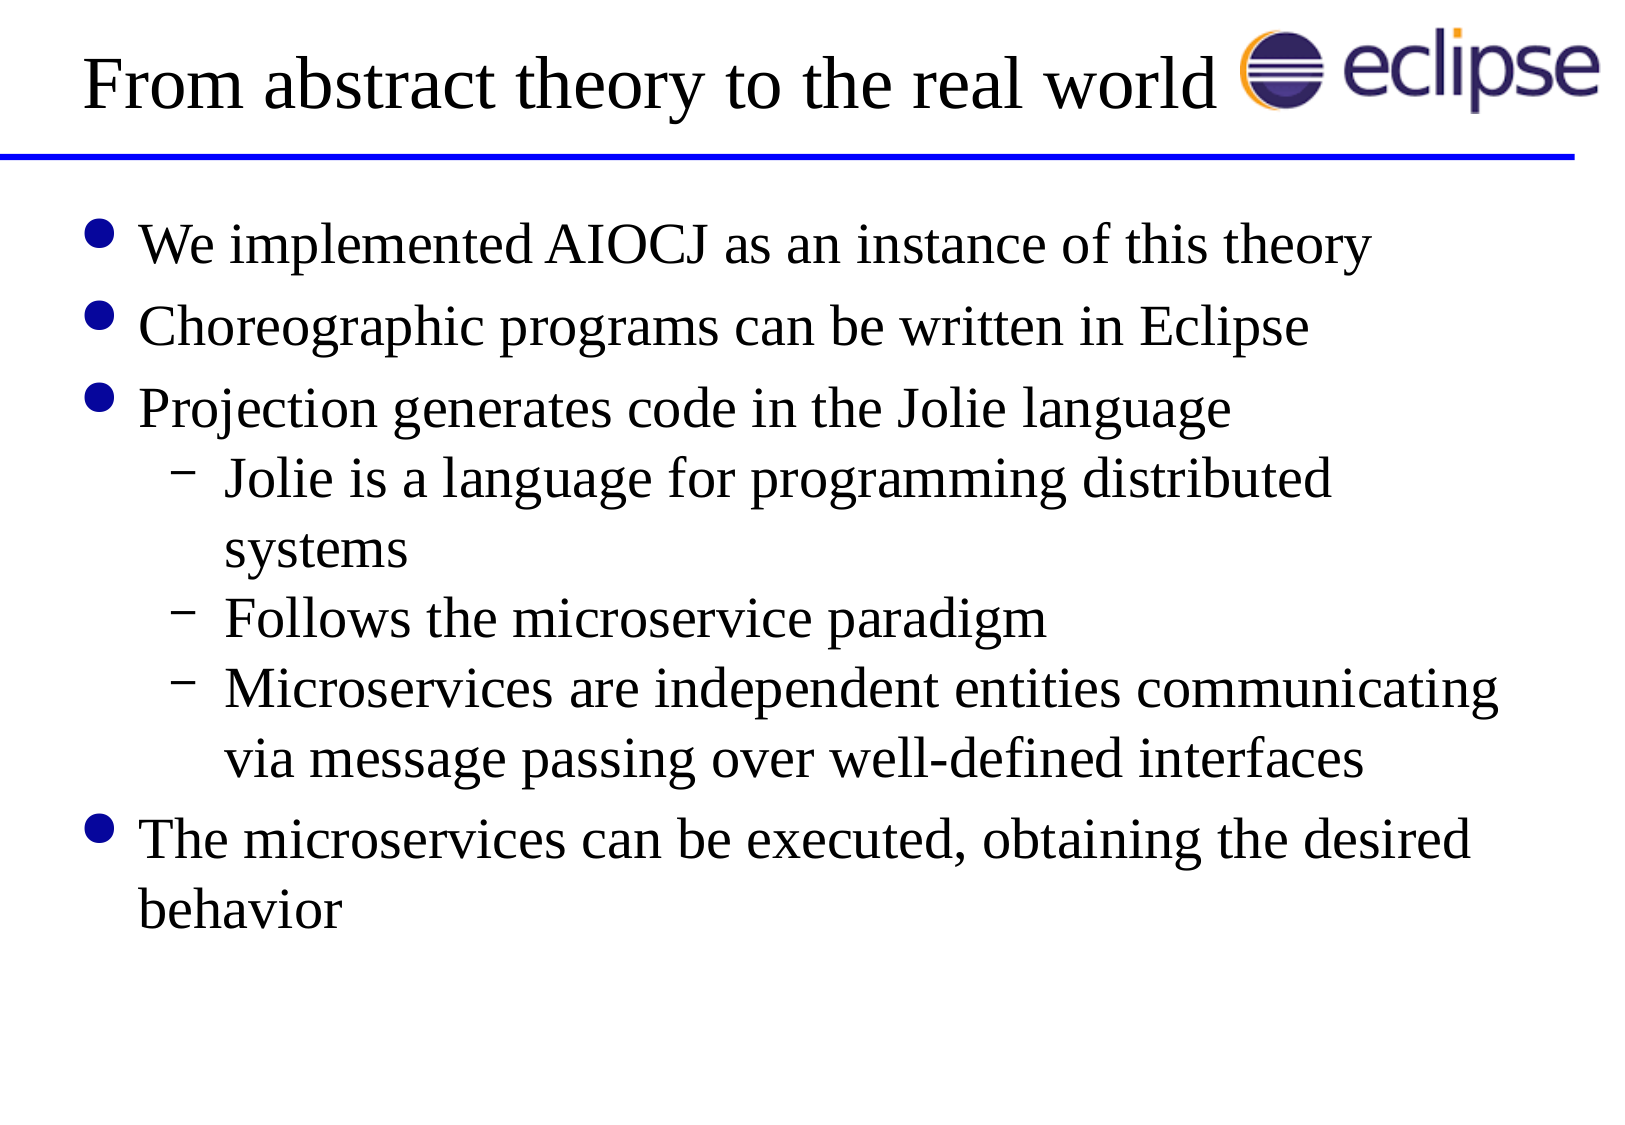

# From abstract theory to the real world
We implemented AIOCJ as an instance of this theory
Choreographic programs can be written in Eclipse
Projection generates code in the Jolie language
Jolie is a language for programming distributed systems
Follows the microservice paradigm
Microservices are independent entities communicating via message passing over well-defined interfaces
The microservices can be executed, obtaining the desired behavior